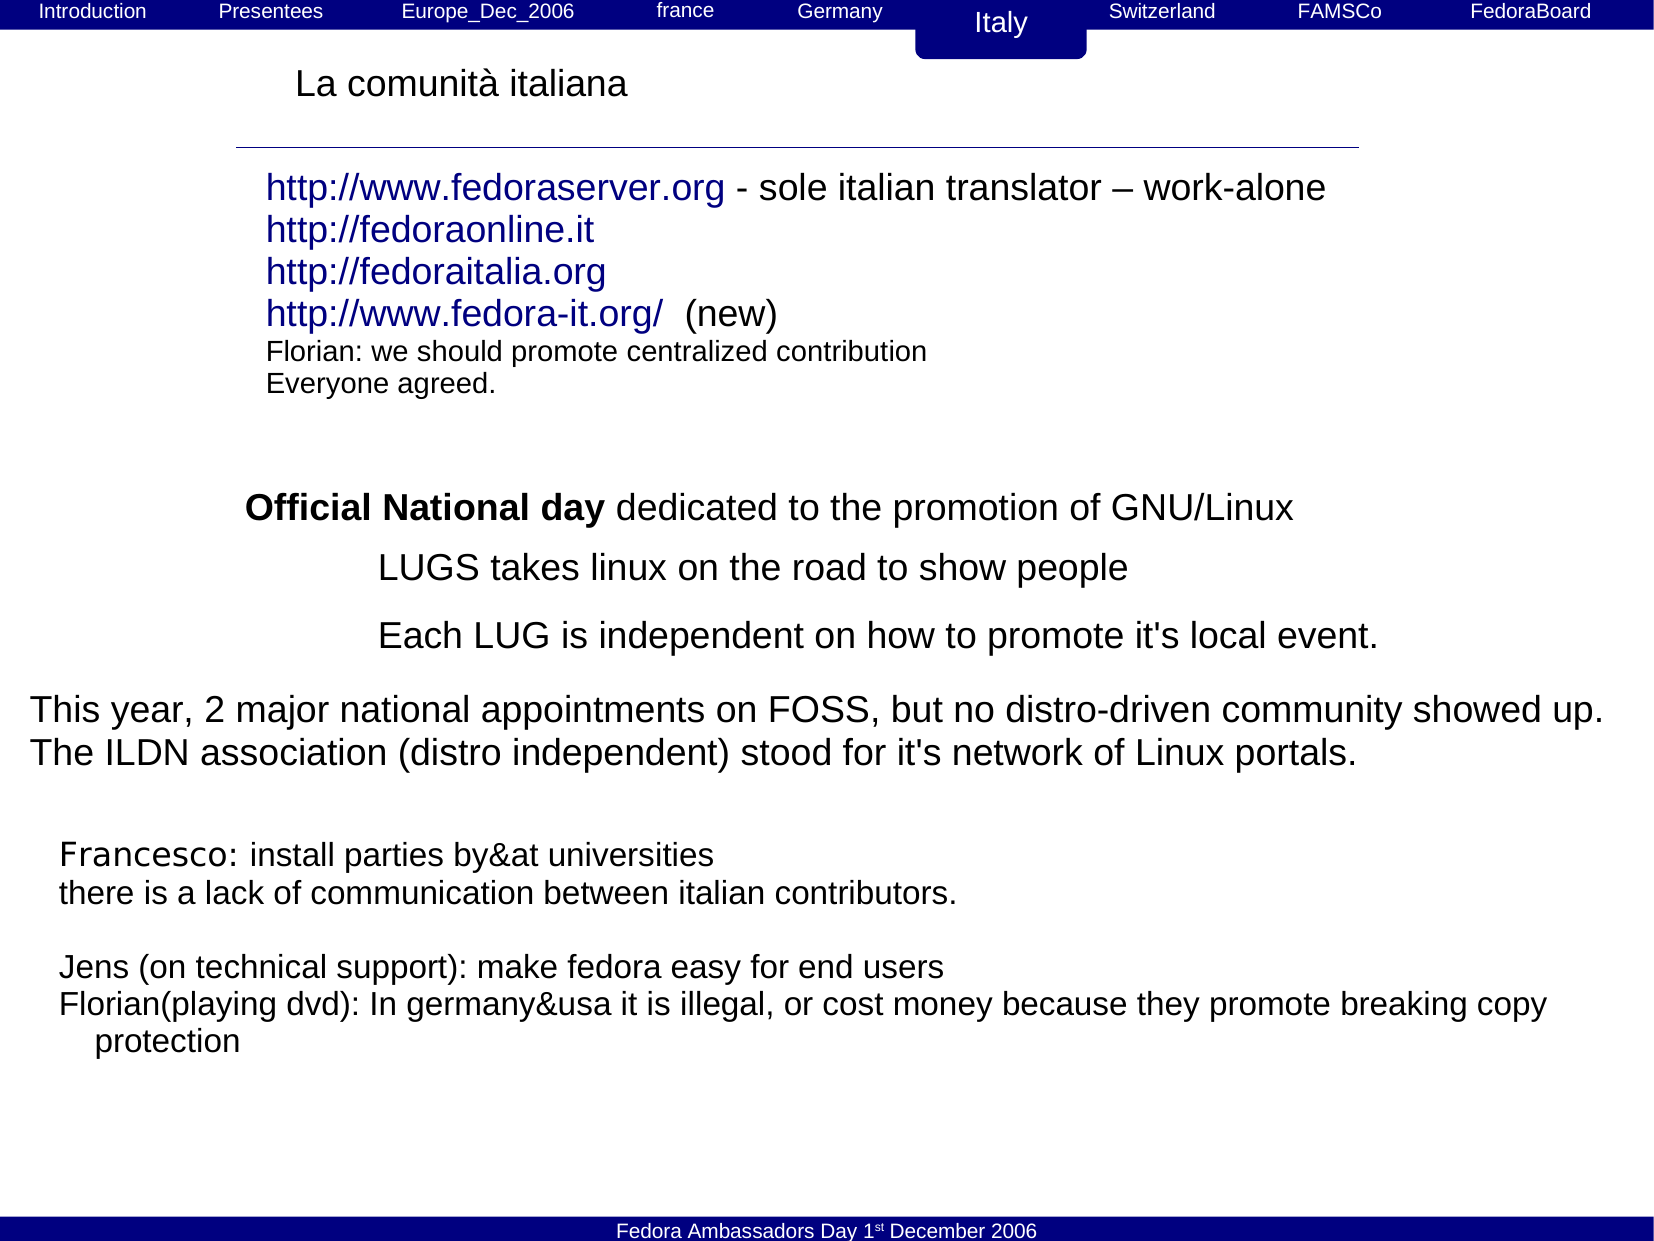

Italy
La comunità italiana
http://www.fedoraserver.org - sole italian translator – work-alone
http://fedoraonline.it
http://fedoraitalia.org
http://www.fedora-it.org/ (new)
Florian: we should promote centralized contribution
Everyone agreed.
Official National day dedicated to the promotion of GNU/Linux
LUGS takes linux on the road to show people
Each LUG is independent on how to promote it's local event.
This year, 2 major national appointments on FOSS, but no distro-driven community showed up.
The ILDN association (distro independent) stood for it's network of Linux portals.
Francesco: install parties by&at universities
there is a lack of communication between italian contributors.
Jens (on technical support): make fedora easy for end users
Florian(playing dvd): In germany&usa it is illegal, or cost money because they promote breaking copy protection